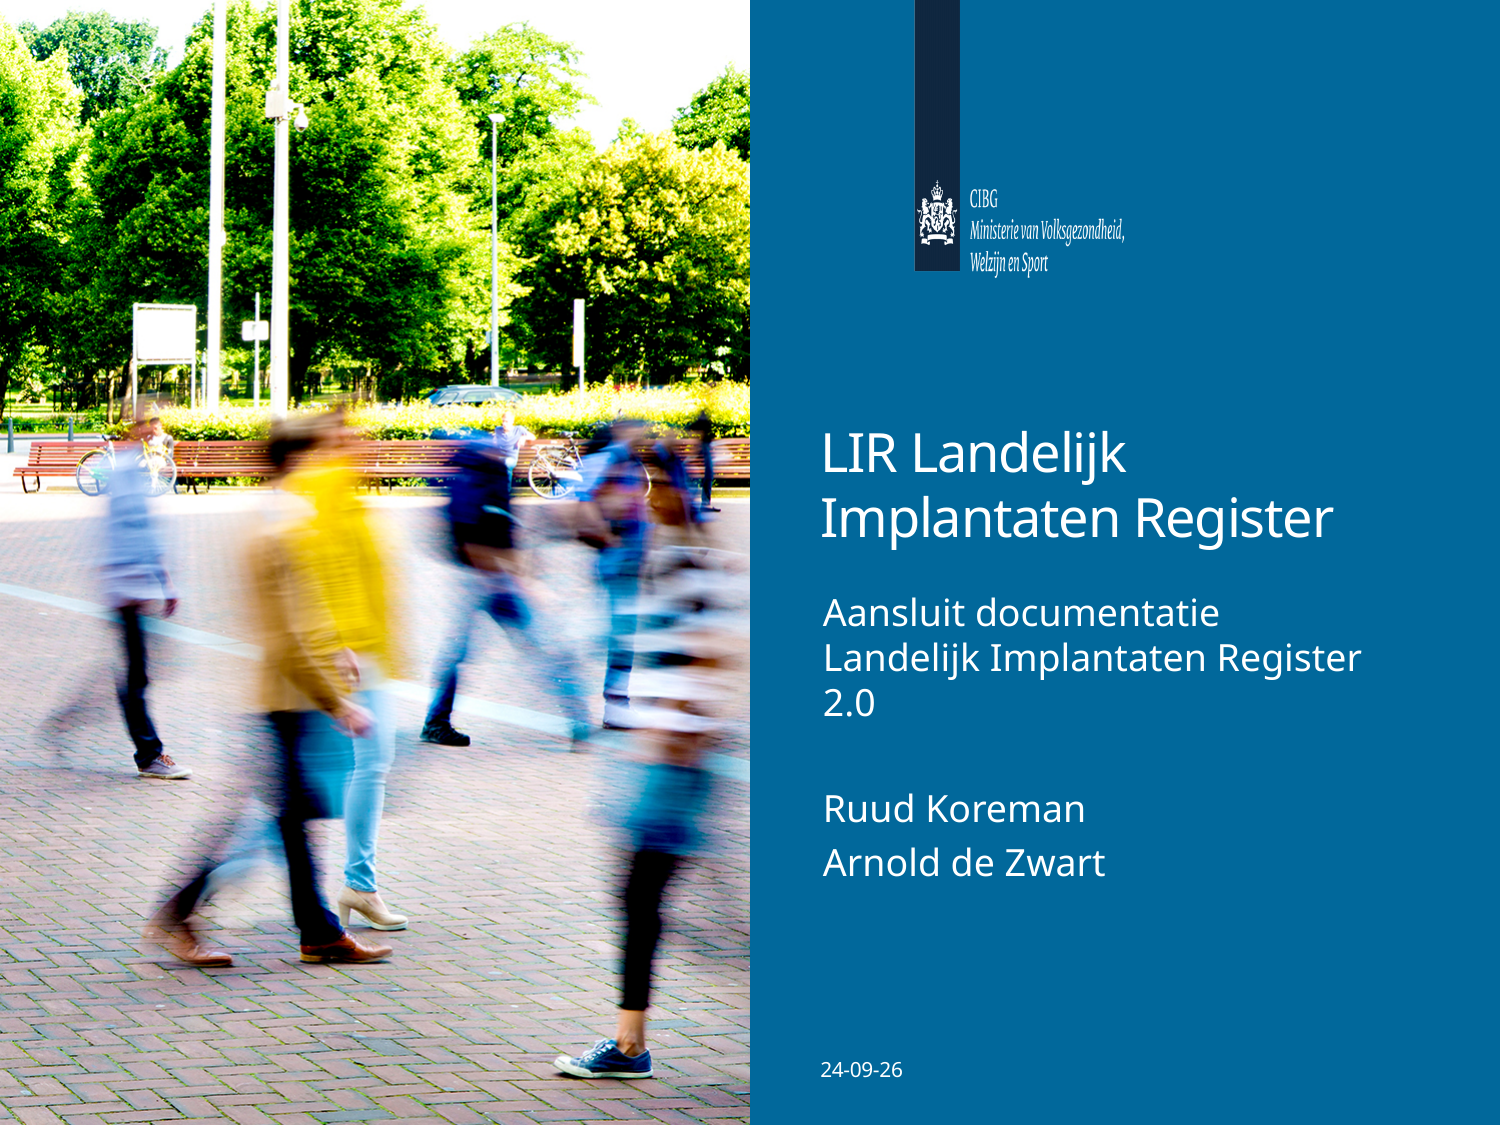

# LIR Landelijk Implantaten Register
Aansluit documentatie
Landelijk Implantaten Register 2.0
Ruud Koreman
Arnold de Zwart